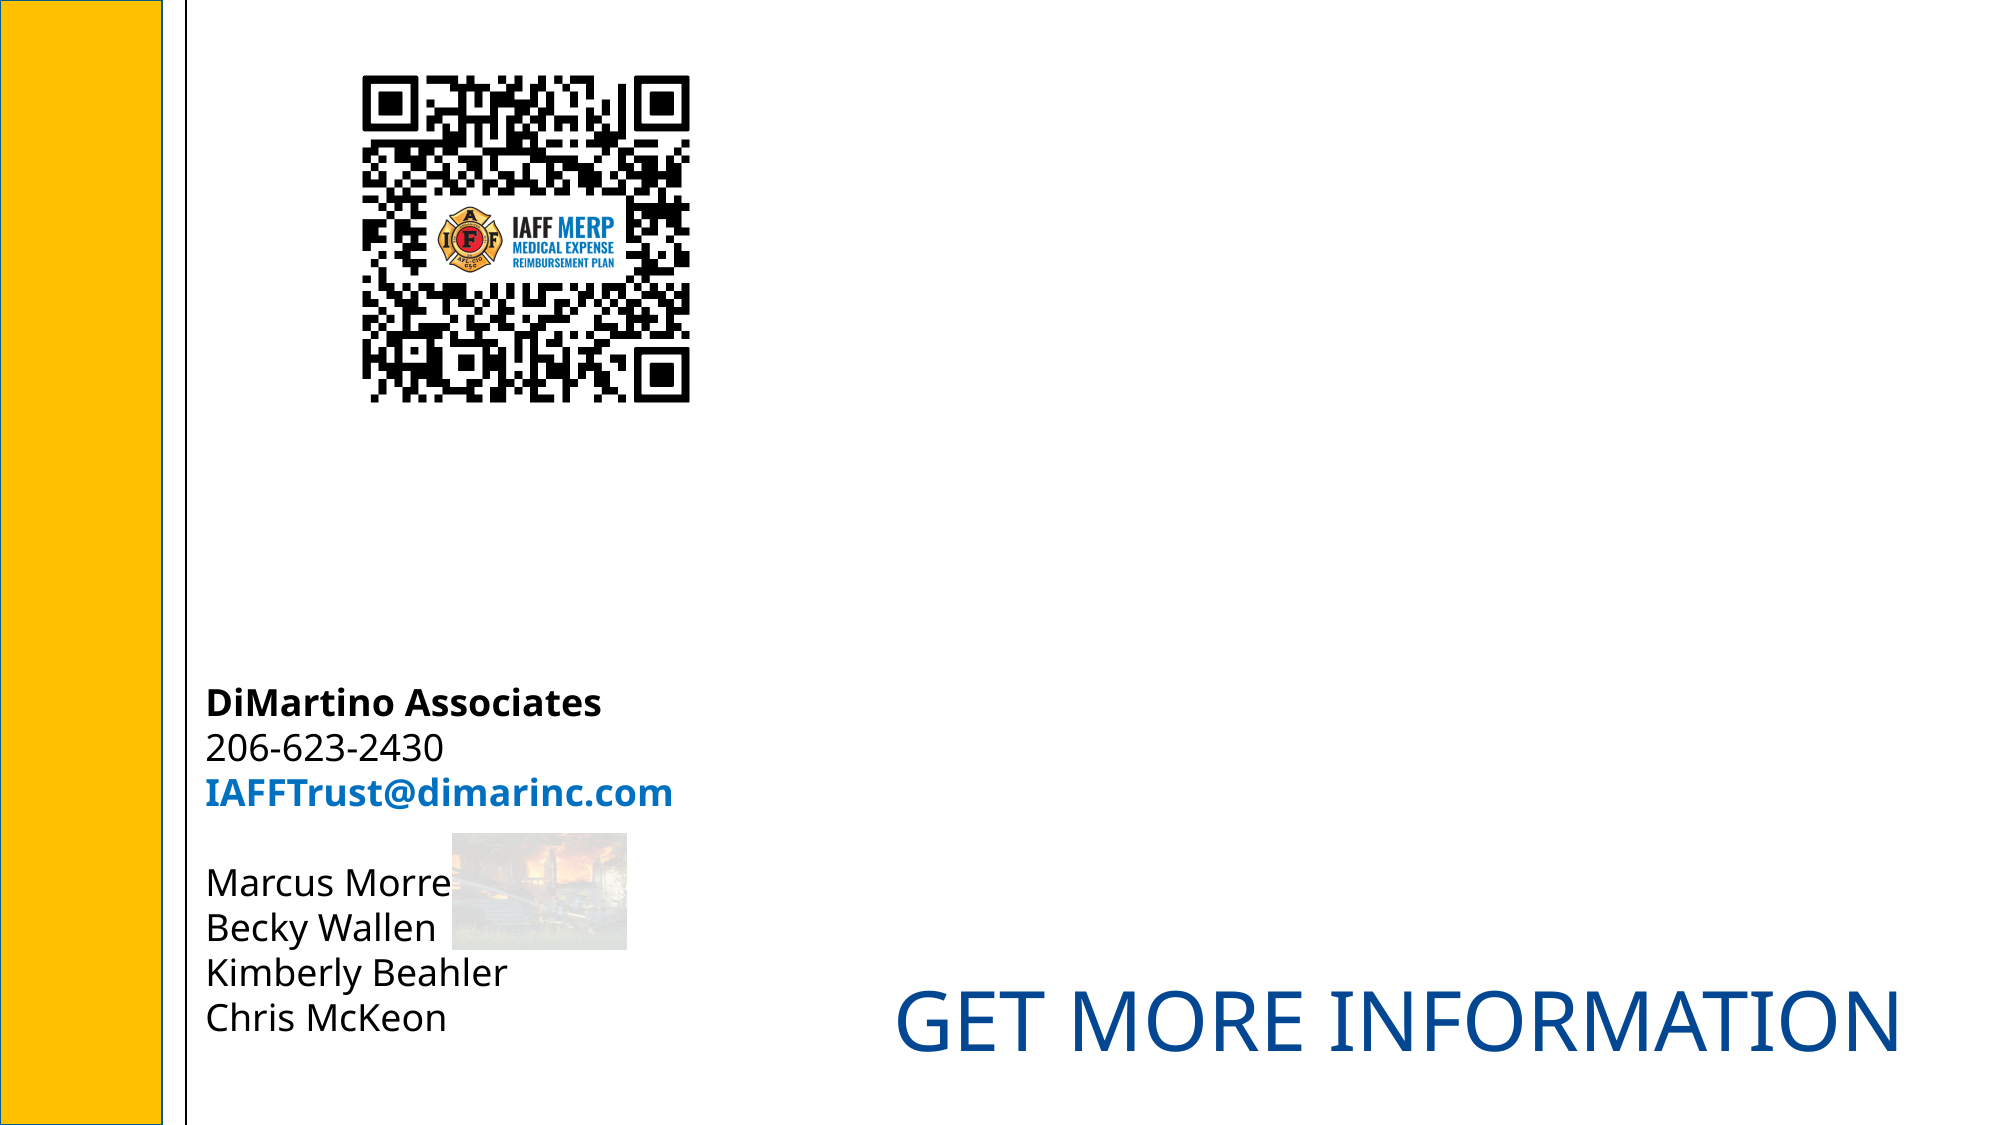

# Get more information
DiMartino Associates
206-623-2430
IAFFTrust@dimarinc.com
Marcus Morrell
Becky Wallen
Kimberly Beahler
Chris McKeon